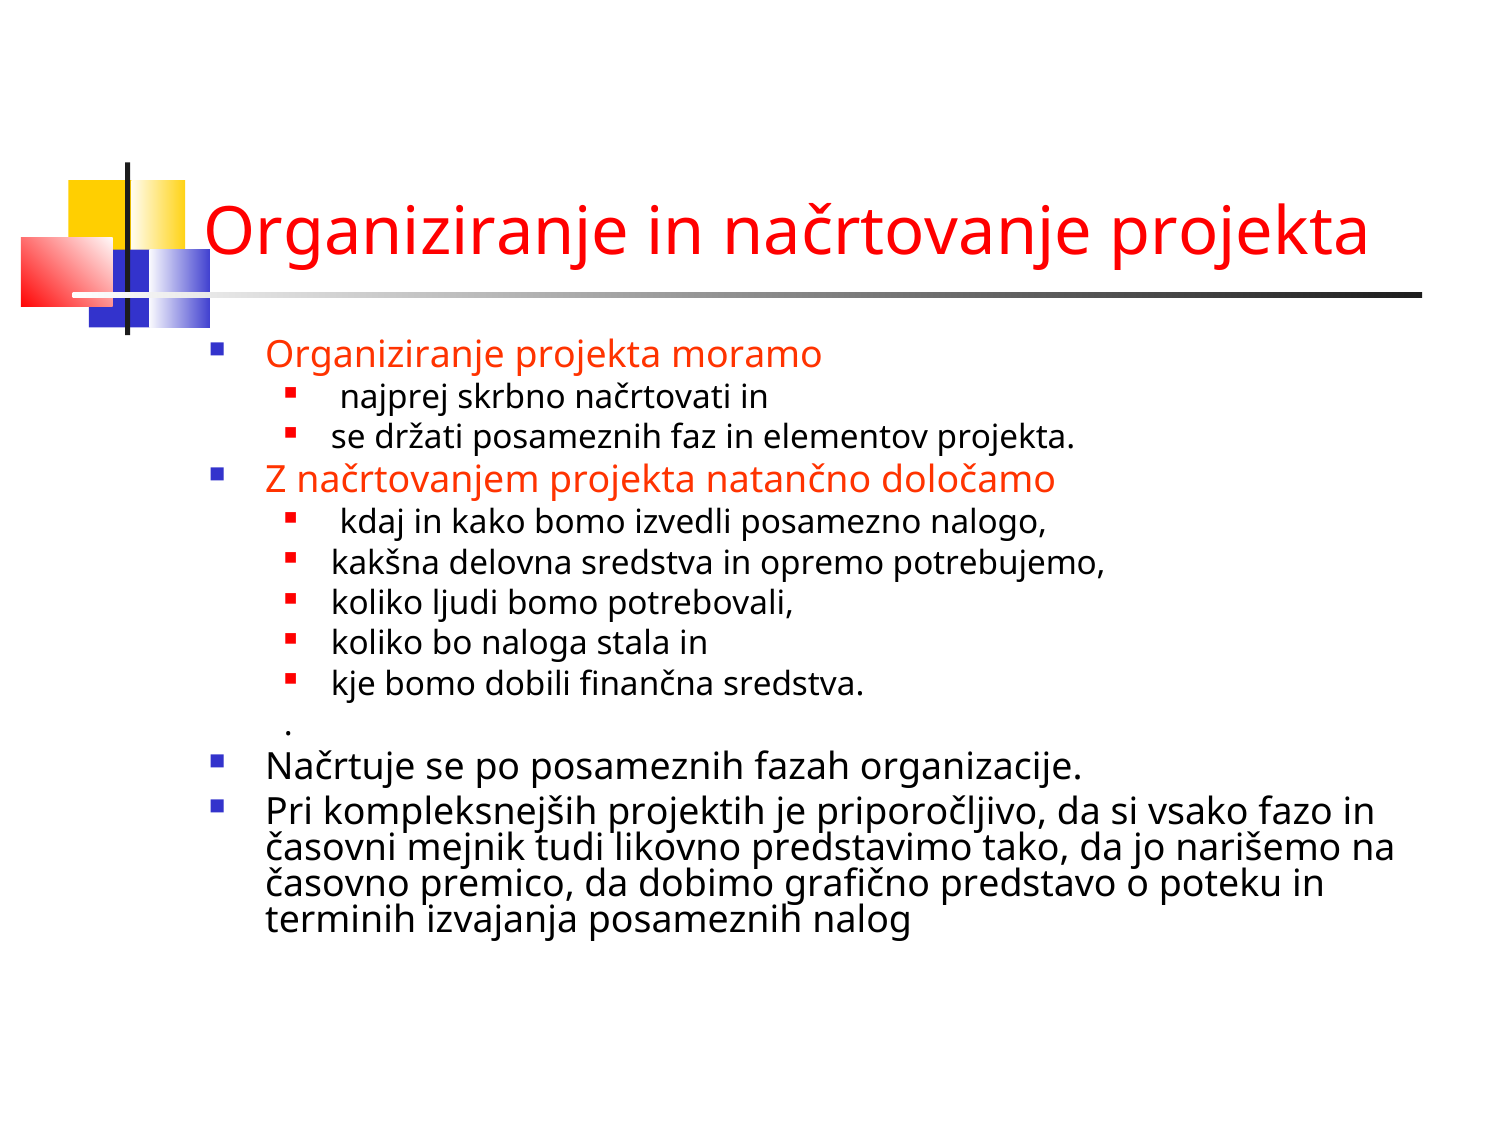

# Organiziranje in načrtovanje projekta
Organiziranje projekta moramo
 najprej skrbno načrtovati in
se držati posameznih faz in elementov projekta.
Z načrtovanjem projekta natančno določamo
 kdaj in kako bomo izvedli posamezno nalogo,
kakšna delovna sredstva in opremo potrebujemo,
koliko ljudi bomo potrebovali,
koliko bo naloga stala in
kje bomo dobili finančna sredstva.
.
Načrtuje se po posameznih fazah organizacije.
Pri kompleksnejših projektih je priporočljivo, da si vsako fazo in časovni mejnik tudi likovno predstavimo tako, da jo narišemo na časovno premico, da dobimo grafično predstavo o poteku in terminih izvajanja posameznih nalog